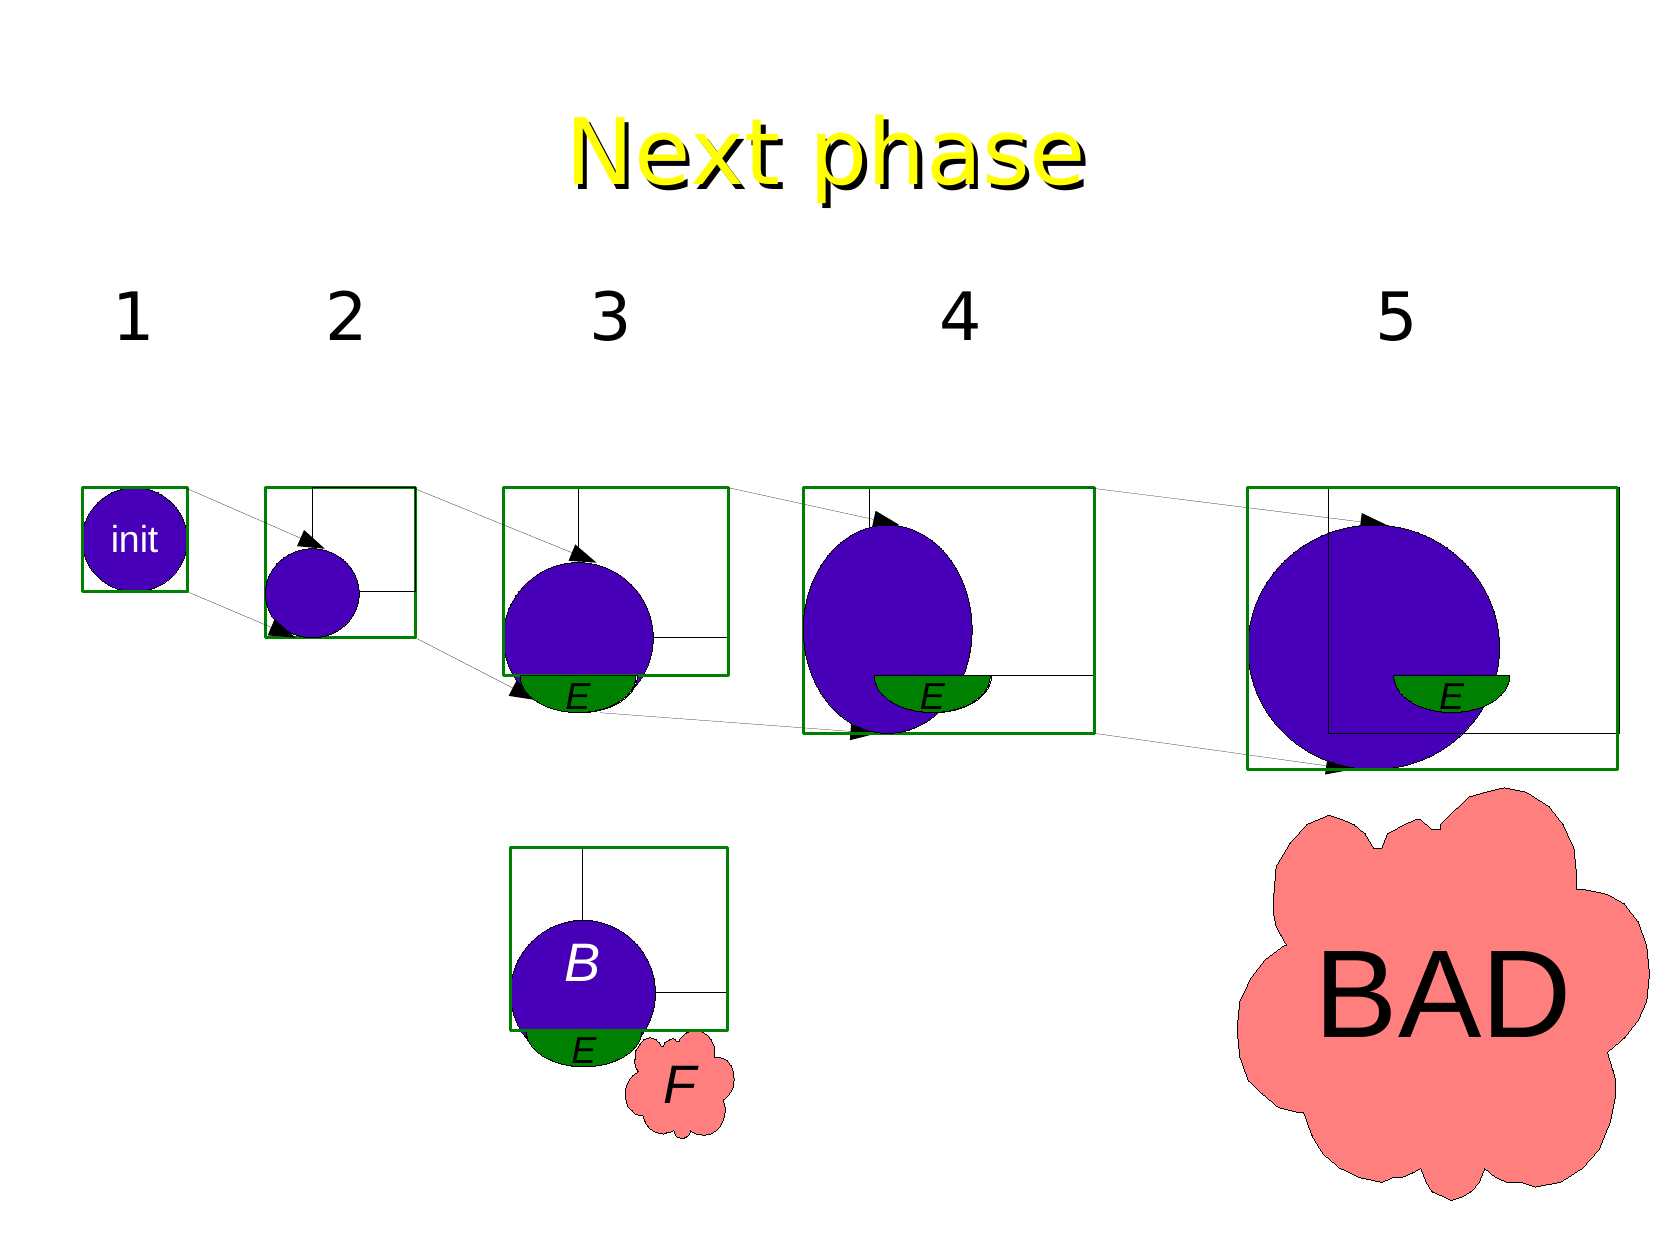

∃
∃
∃
∃
∃
∃
# Next phase
3
5
1
2
4
init
E
E
E
E
E
E
BAD
B
E
F